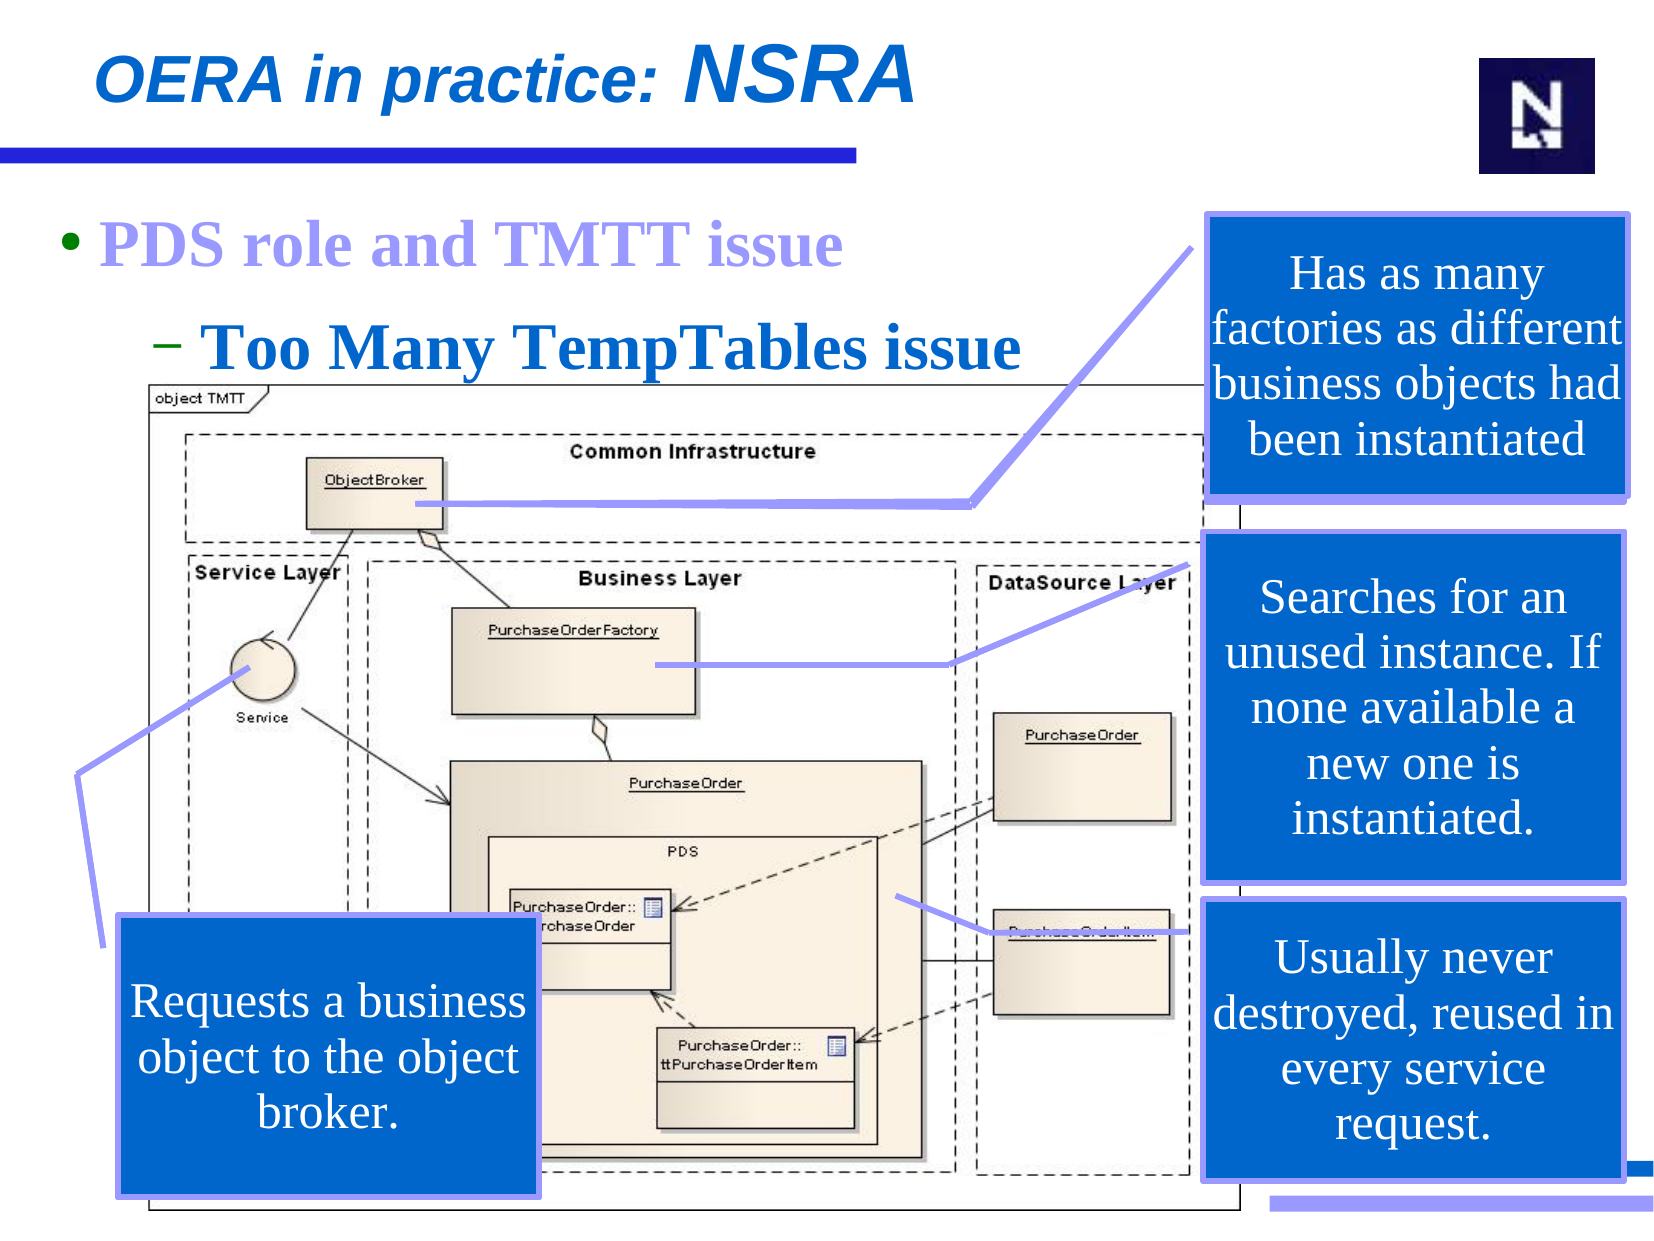

# OERA in practice: NSRA
 PDS role and TMTT issue
Too Many TempTables issue
Has as many factories as different business objects had been instantiated
Searches for the factory of the requested object. If not available instantiates it.
Never destroyed. Has as many business objects instances as required simultaneously
Searches for an unused instance. If none available a new one is instantiated.
Usually never destroyed, reused in every service request.
Requests a business object to the object broker.
Once finished, the requested objects are “returned” to the broker.